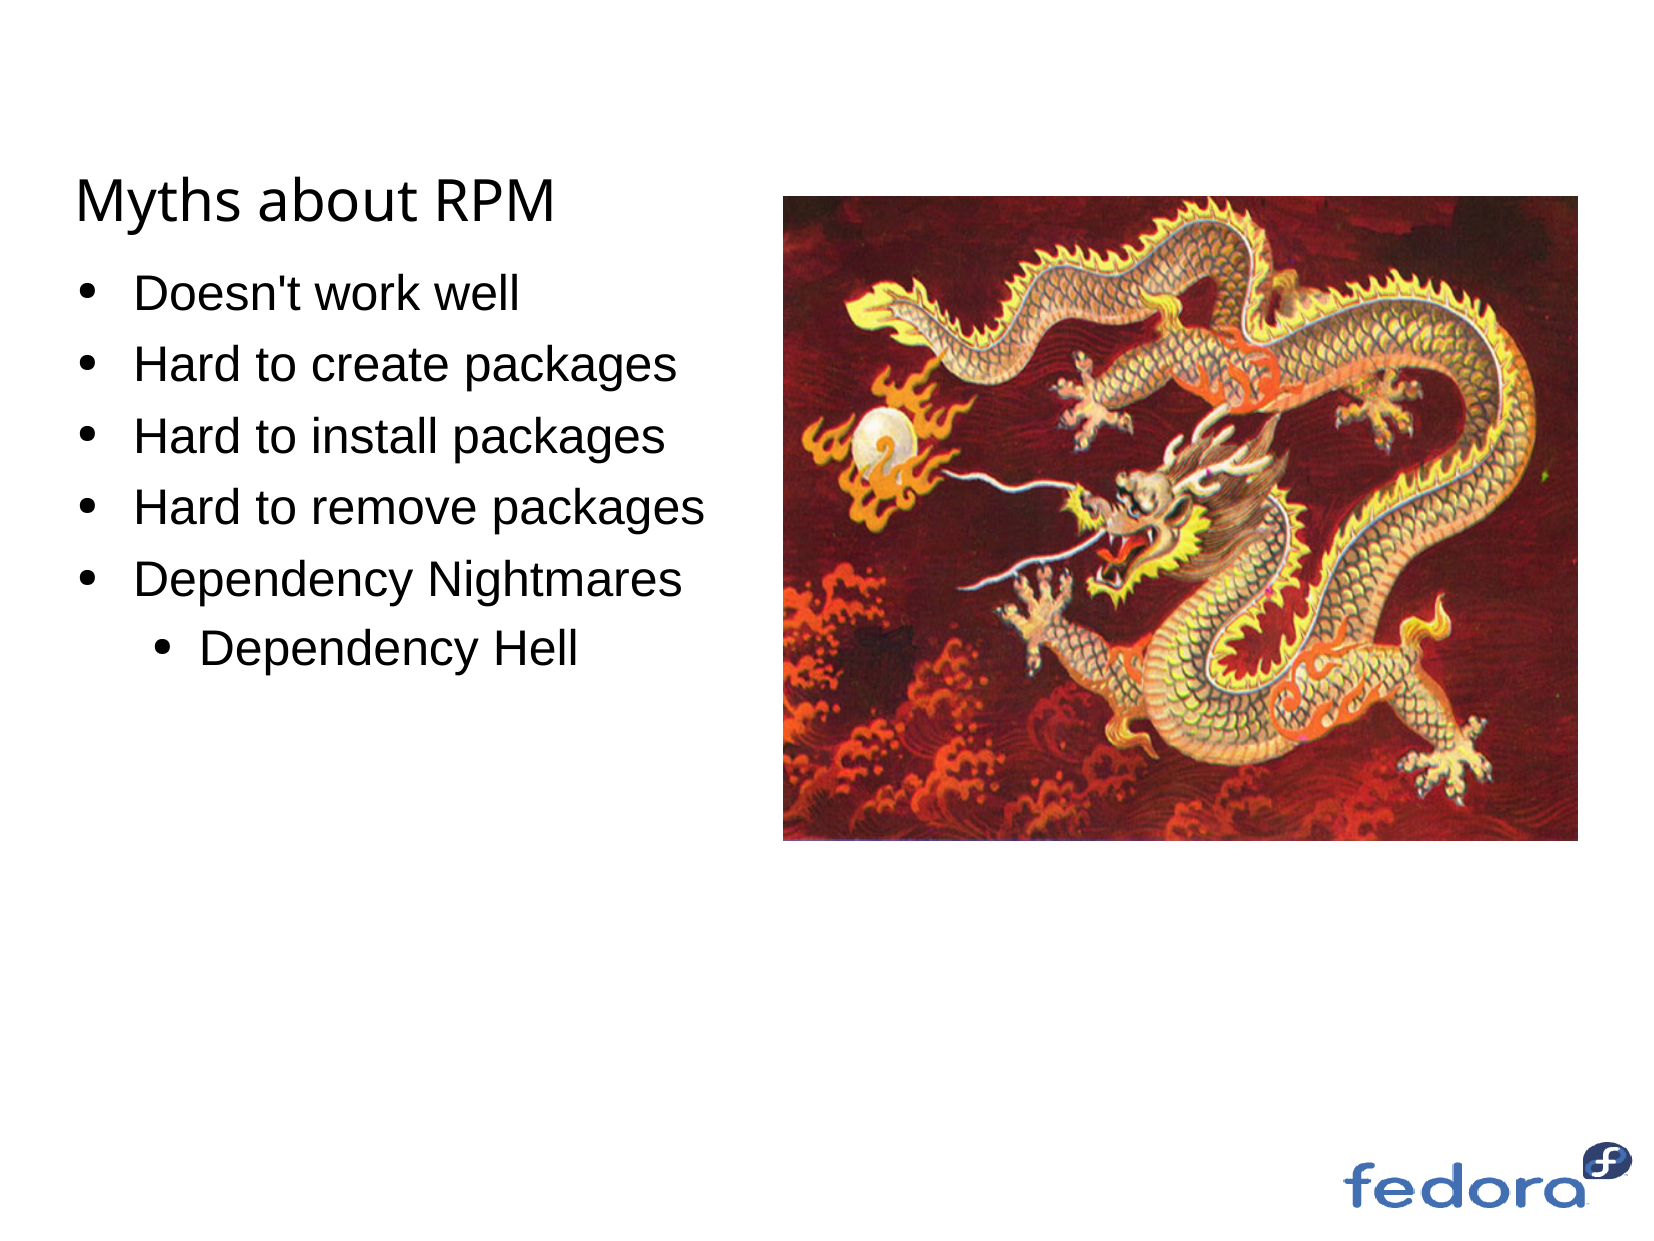

# Myths about RPM
Doesn't work well
Hard to create packages
Hard to install packages
Hard to remove packages
Dependency Nightmares
Dependency Hell